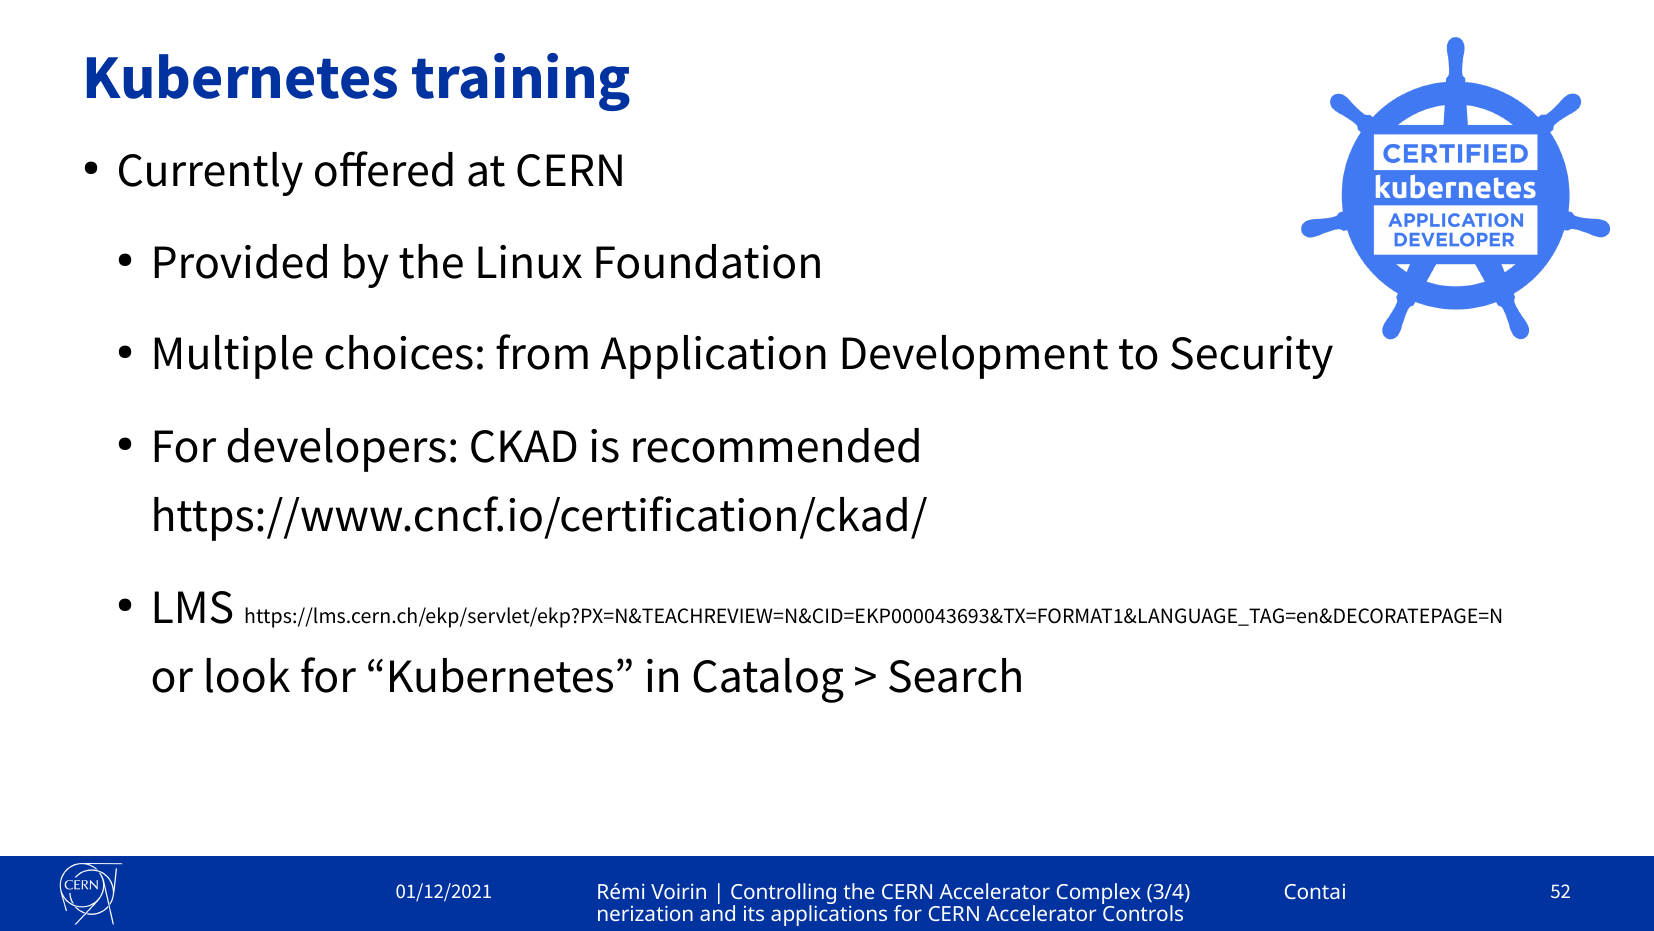

# Kubernetes training
Currently offered at CERN
Provided by the Linux Foundation
Multiple choices: from Application Development to Security
For developers: CKAD is recommended https://www.cncf.io/certification/ckad/
LMS https://lms.cern.ch/ekp/servlet/ekp?PX=N&TEACHREVIEW=N&CID=EKP000043693&TX=FORMAT1&LANGUAGE_TAG=en&DECORATEPAGE=N or look for “Kubernetes” in Catalog > Search
01/12/2021
Rémi Voirin | Controlling the CERN Accelerator Complex (3/4) Containerization and its applications for CERN Accelerator Controls
52